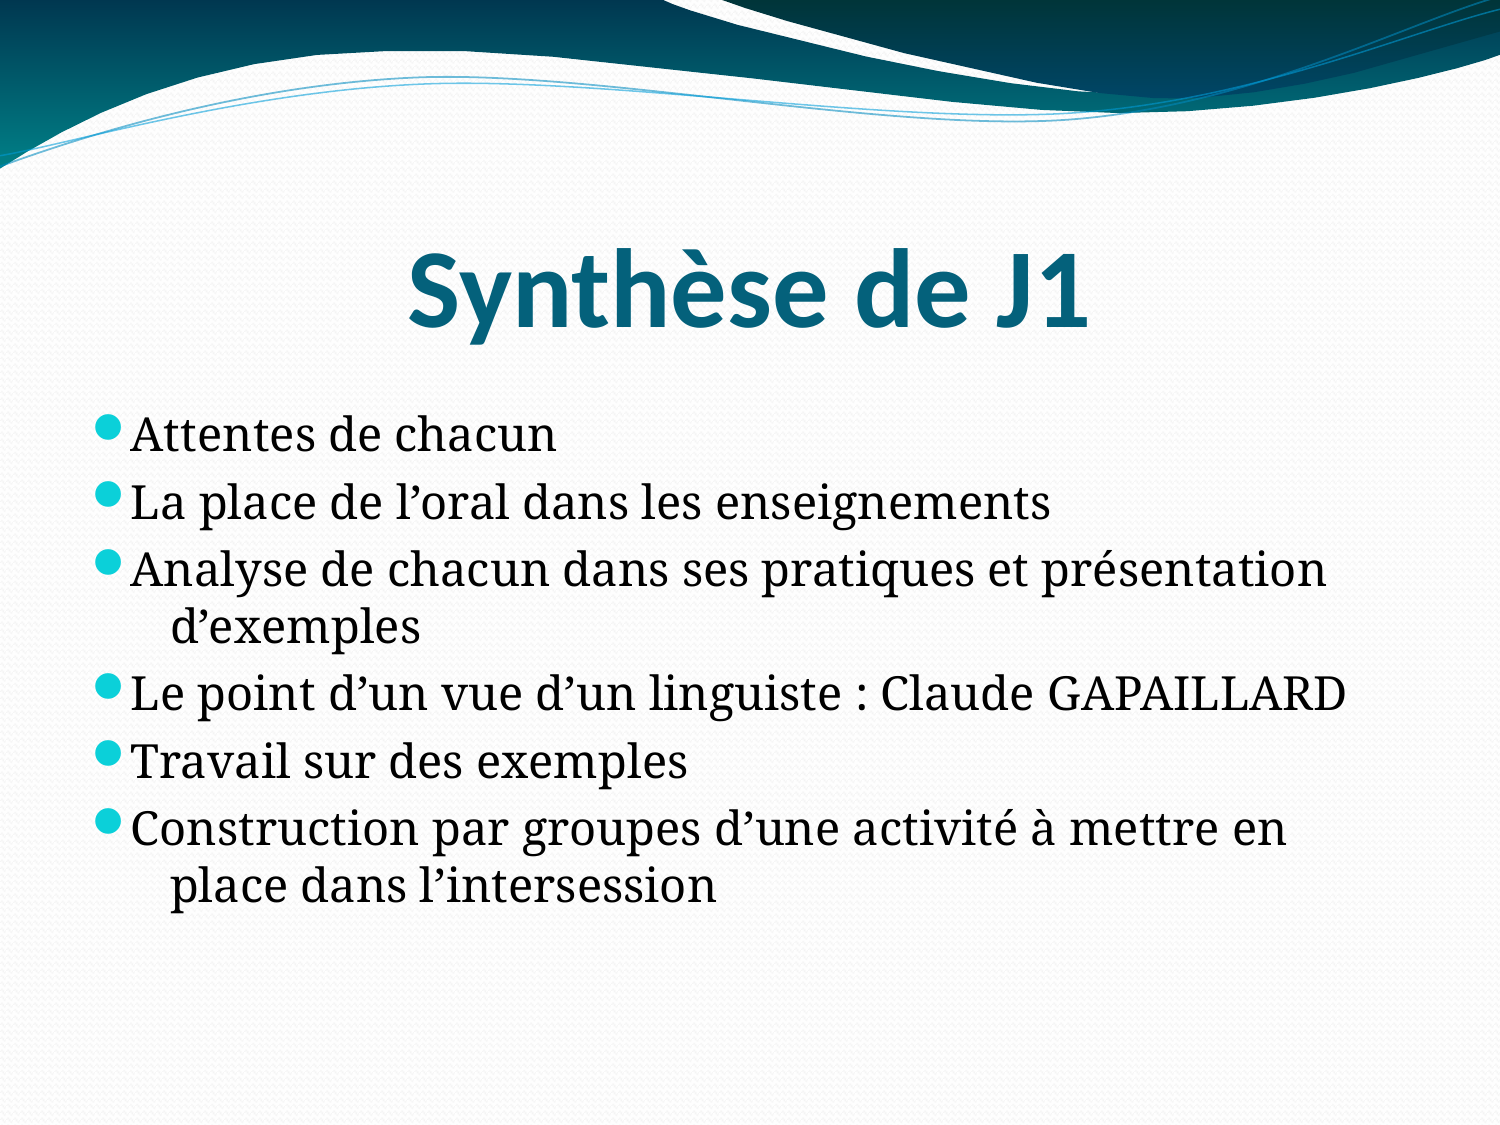

# Synthèse de J1
Attentes de chacun
La place de l’oral dans les enseignements
Analyse de chacun dans ses pratiques et présentation d’exemples
Le point d’un vue d’un linguiste : Claude GAPAILLARD
Travail sur des exemples
Construction par groupes d’une activité à mettre en place dans l’intersession